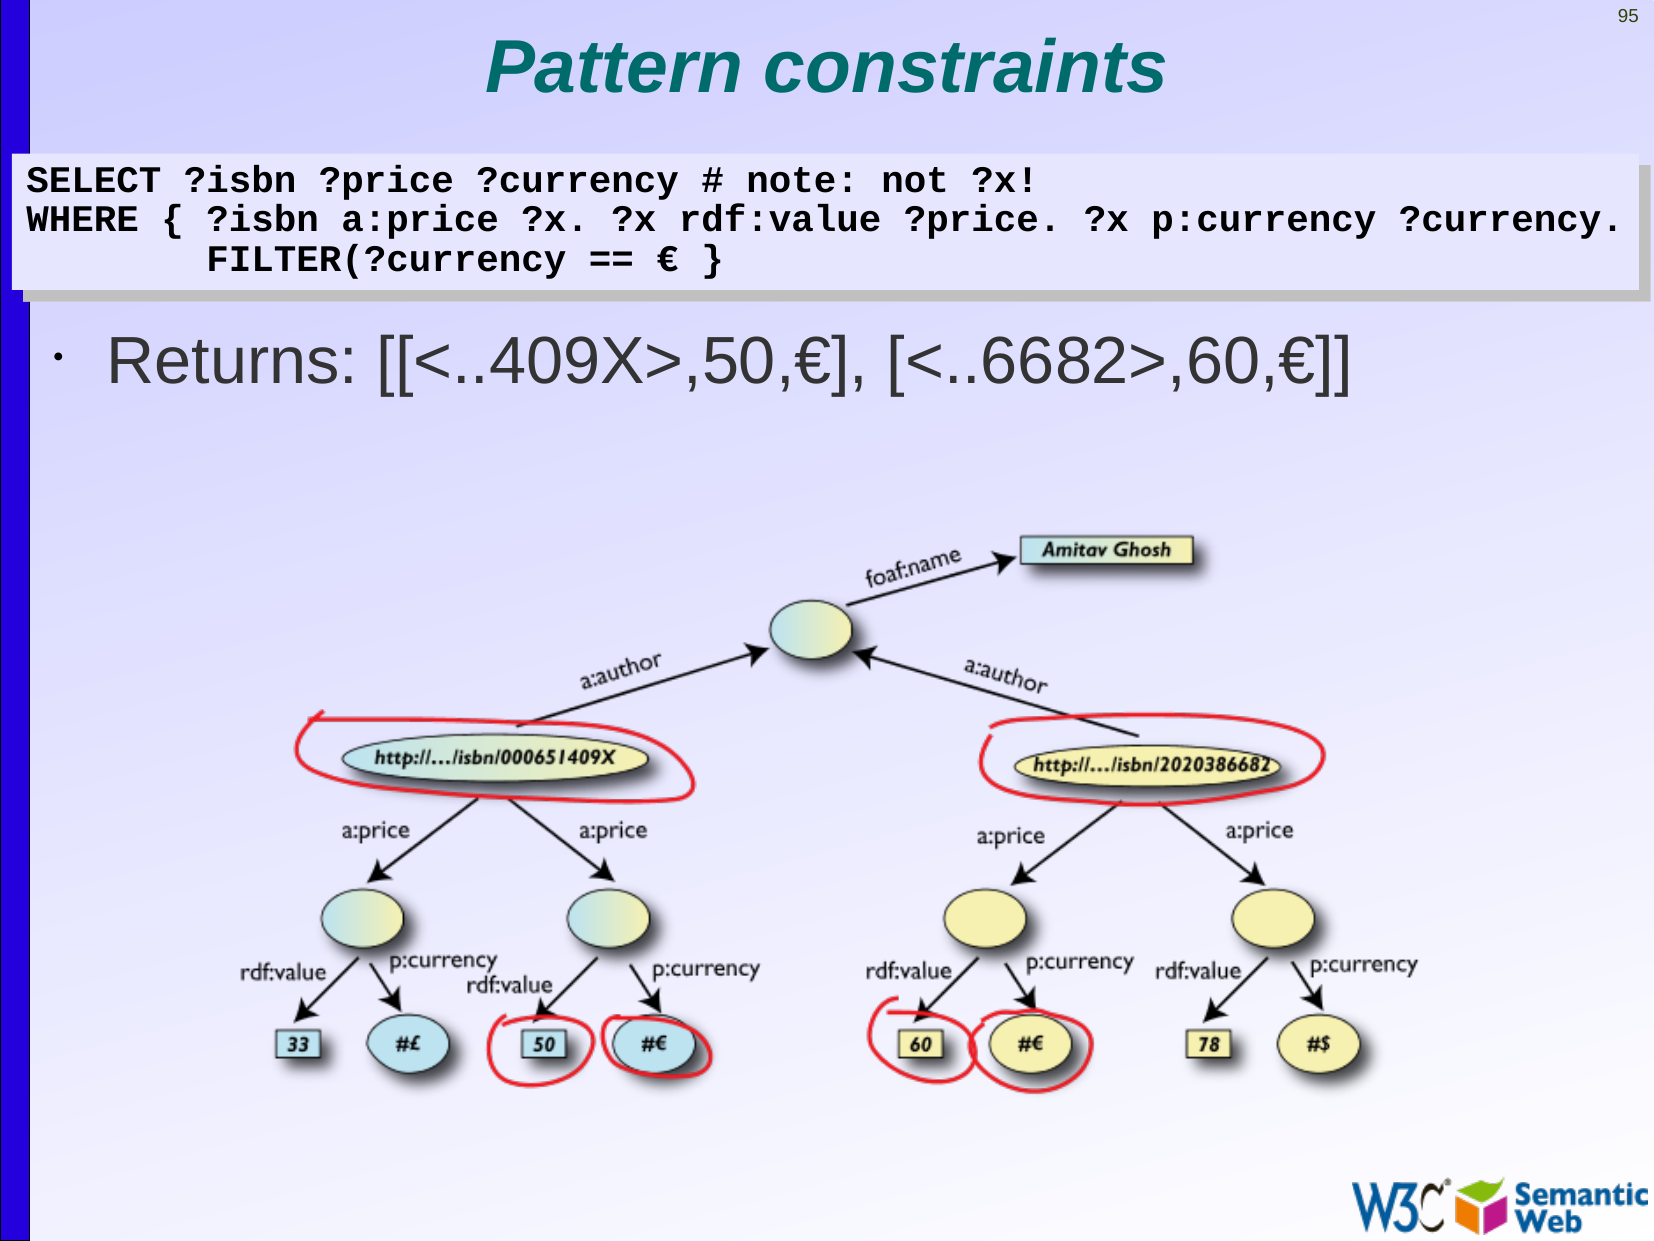

# Pattern constraints
SELECT ?isbn ?price ?currency # note: not ?x!
WHERE { ?isbn a:price ?x. ?x rdf:value ?price. ?x p:currency ?currency.
 FILTER(?currency == € }
Returns: [[<..409X>,50,€], [<..6682>,60,€]]